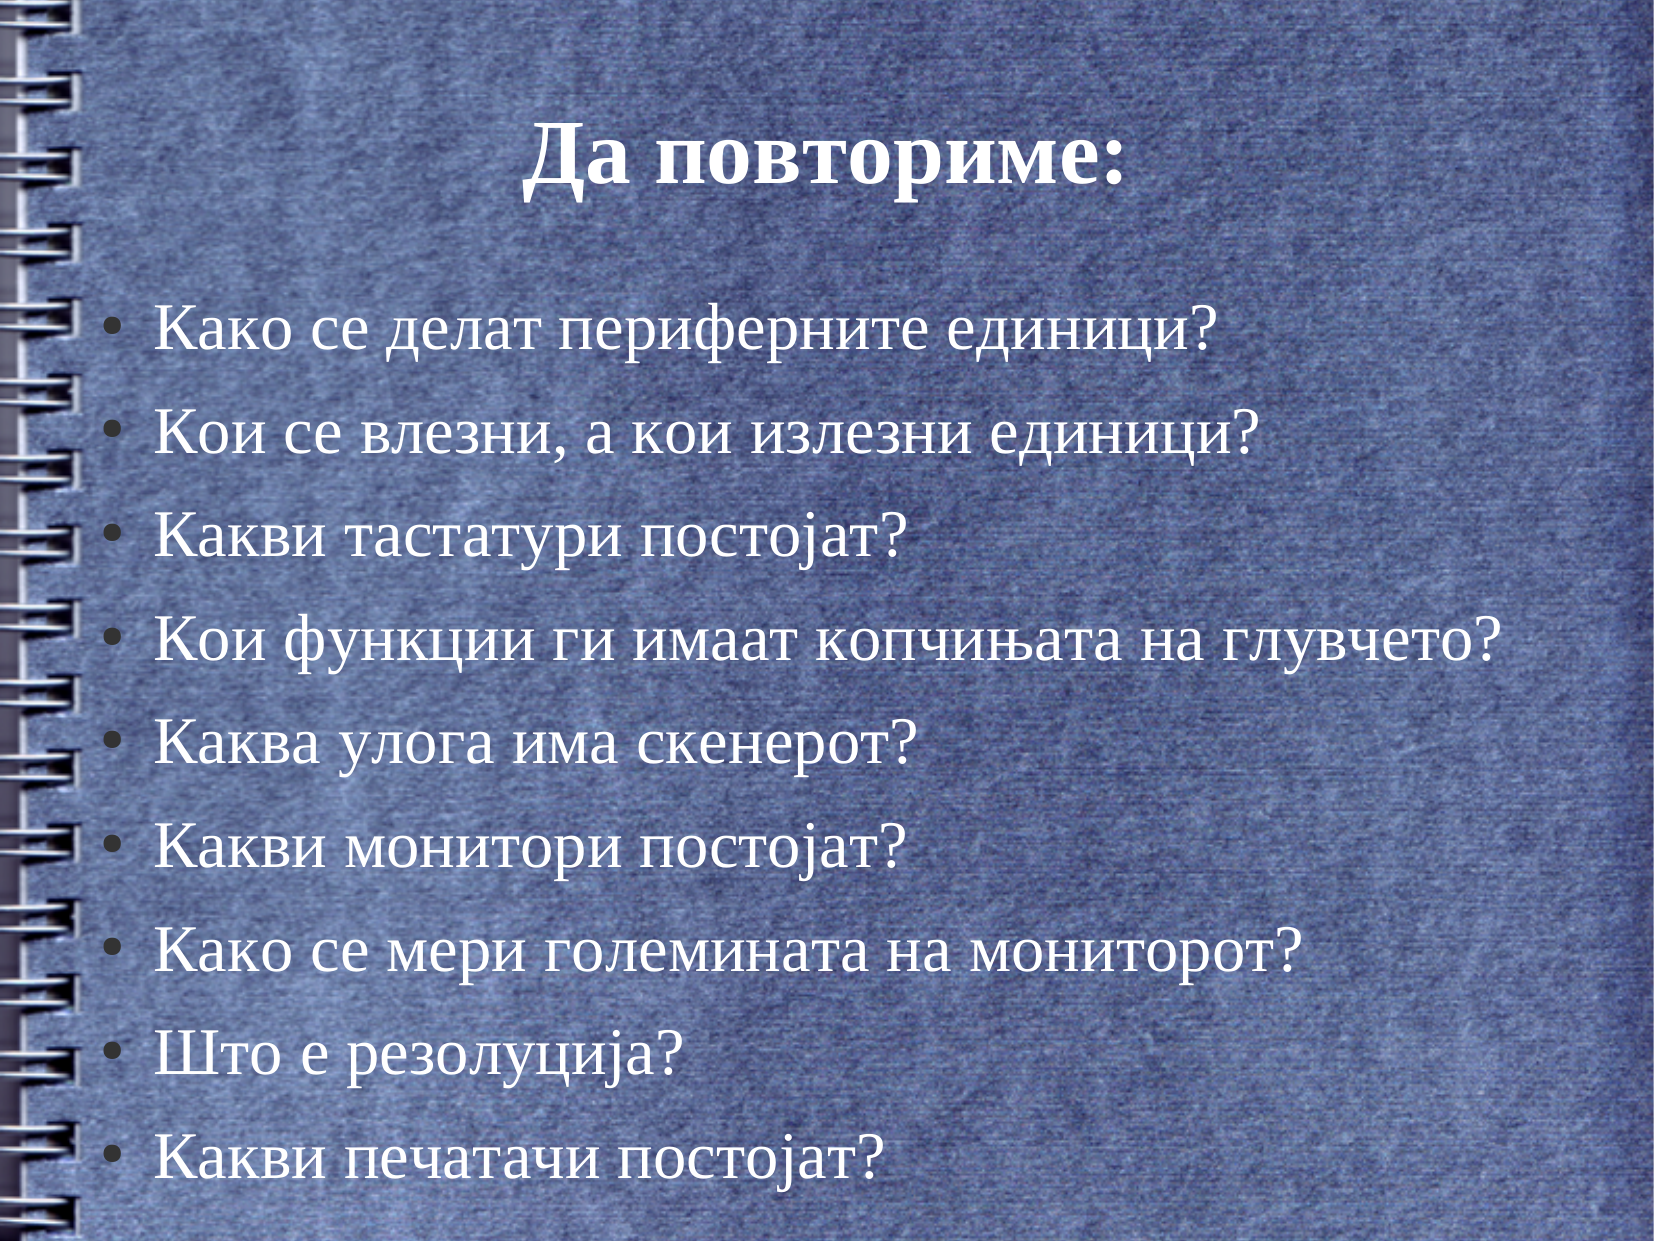

# Да повториме:
Како се делат периферните единици?
Кои се влезни, а кои излезни единици?
Какви тастатури постојат?
Кои функции ги имаат копчињата на глувчето?
Каква улога има скенерот?
Какви монитори постојат?
Како се мери големината на мониторот?
Што е резолуција?
Какви печатачи постојат?